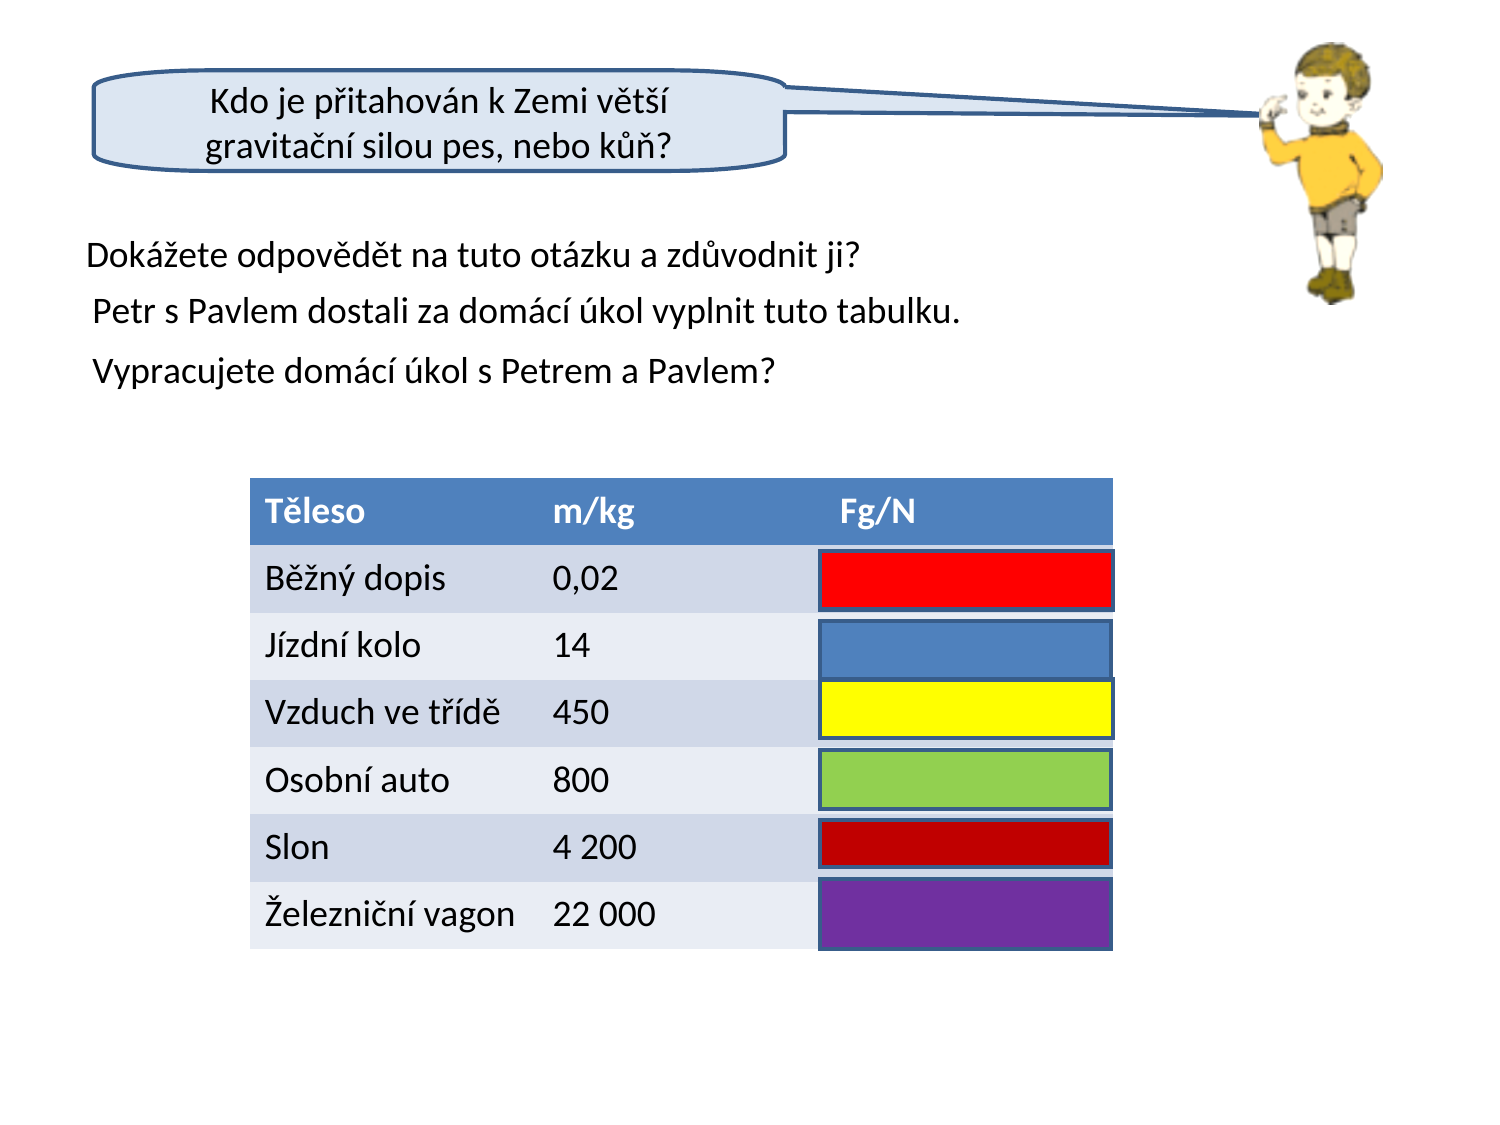

Kdo je přitahován k Zemi větší gravitační silou pes, nebo kůň?
Dokážete odpovědět na tuto otázku a zdůvodnit ji?
Petr s Pavlem dostali za domácí úkol vyplnit tuto tabulku.
Vypracujete domácí úkol s Petrem a Pavlem?
| Těleso | m/kg | Fg/N |
| --- | --- | --- |
| Běžný dopis | 0,02 | 0,2 |
| Jízdní kolo | 14 | 140 |
| Vzduch ve třídě | 450 | 4500 |
| Osobní auto | 800 | 8000 |
| Slon | 4 200 | 42 000 |
| Železniční vagon | 22 000 | 220 000 |